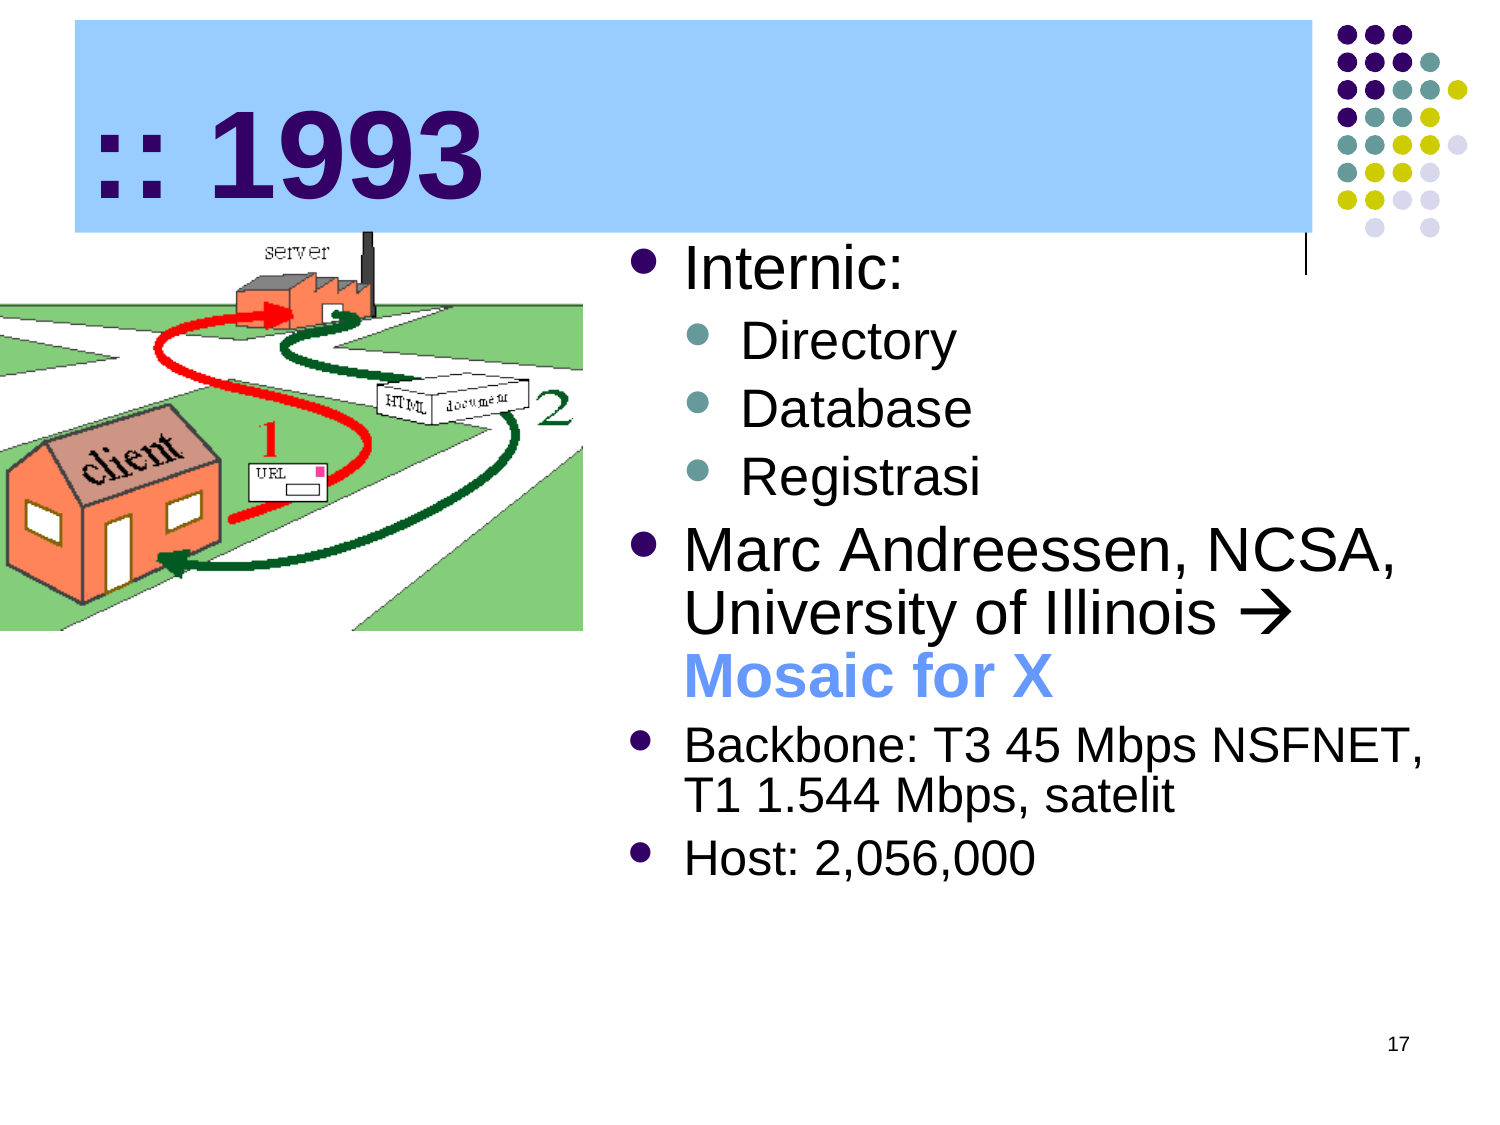

# :: 1993
Internic:
Directory
Database
Registrasi
Marc Andreessen, NCSA, University of Illinois  Mosaic for X
Backbone: T3 45 Mbps NSFNET, T1 1.544 Mbps, satelit
Host: 2,056,000
17